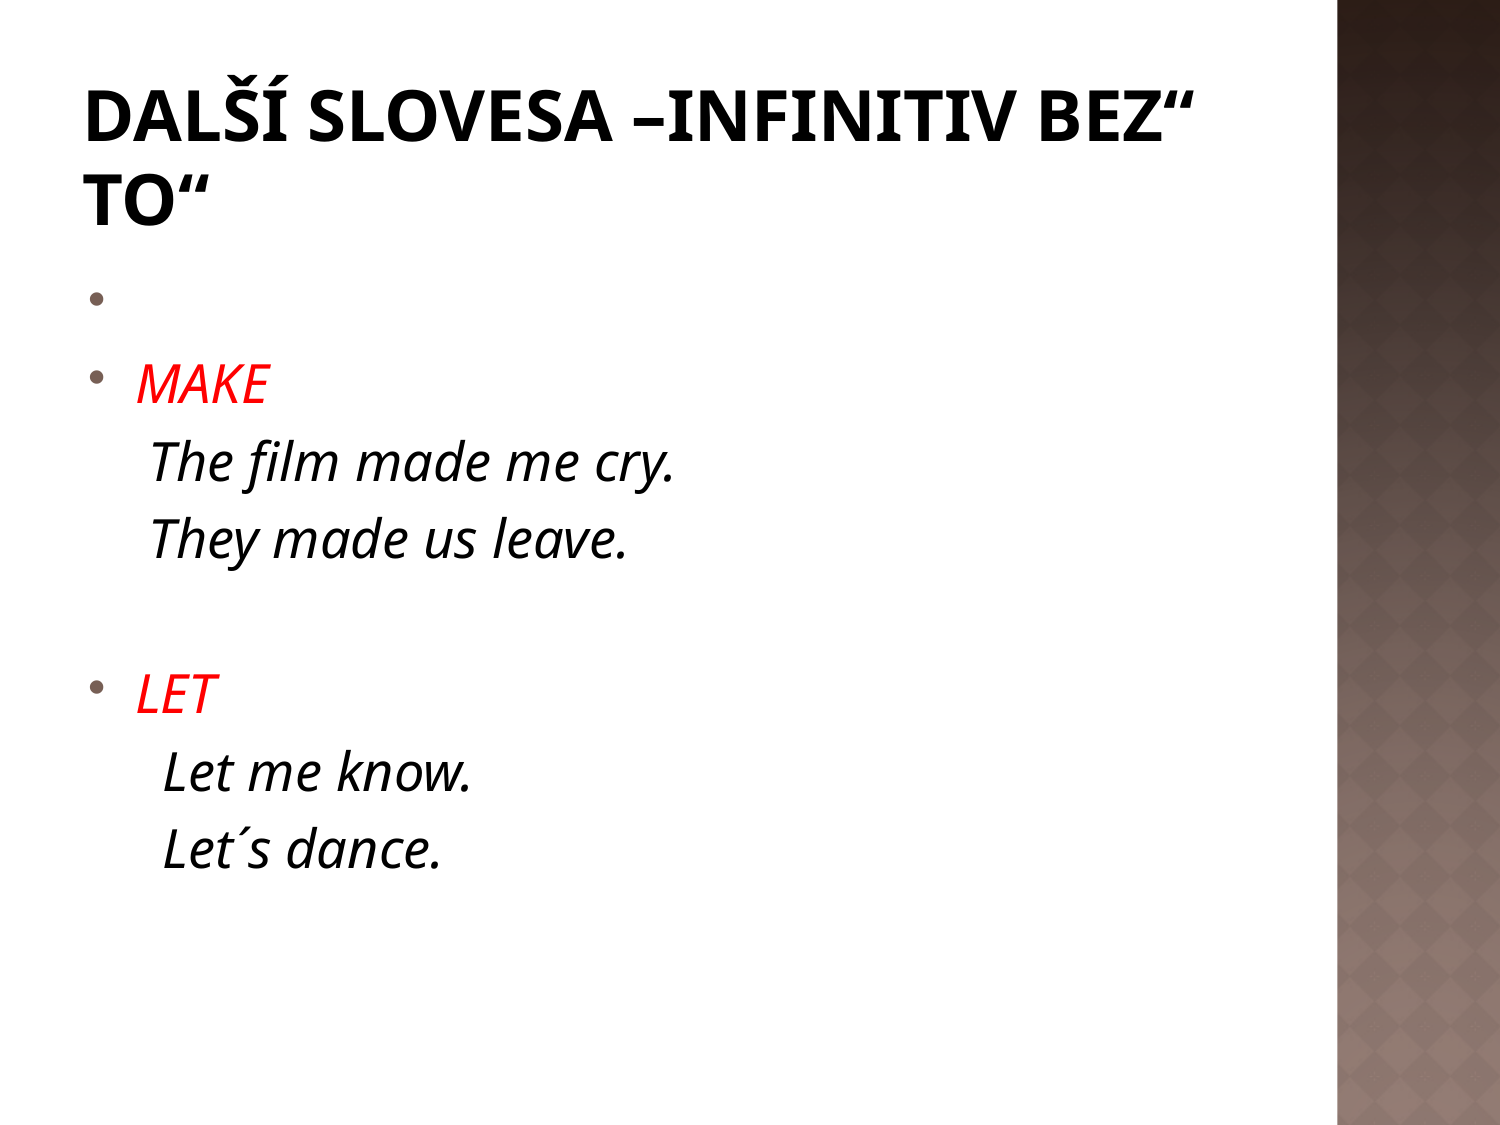

# Další slovesa –infinitiv bez“ to“
MAKE
 The film made me cry.
 They made us leave.
LET
 Let me know.
 Let´s dance.